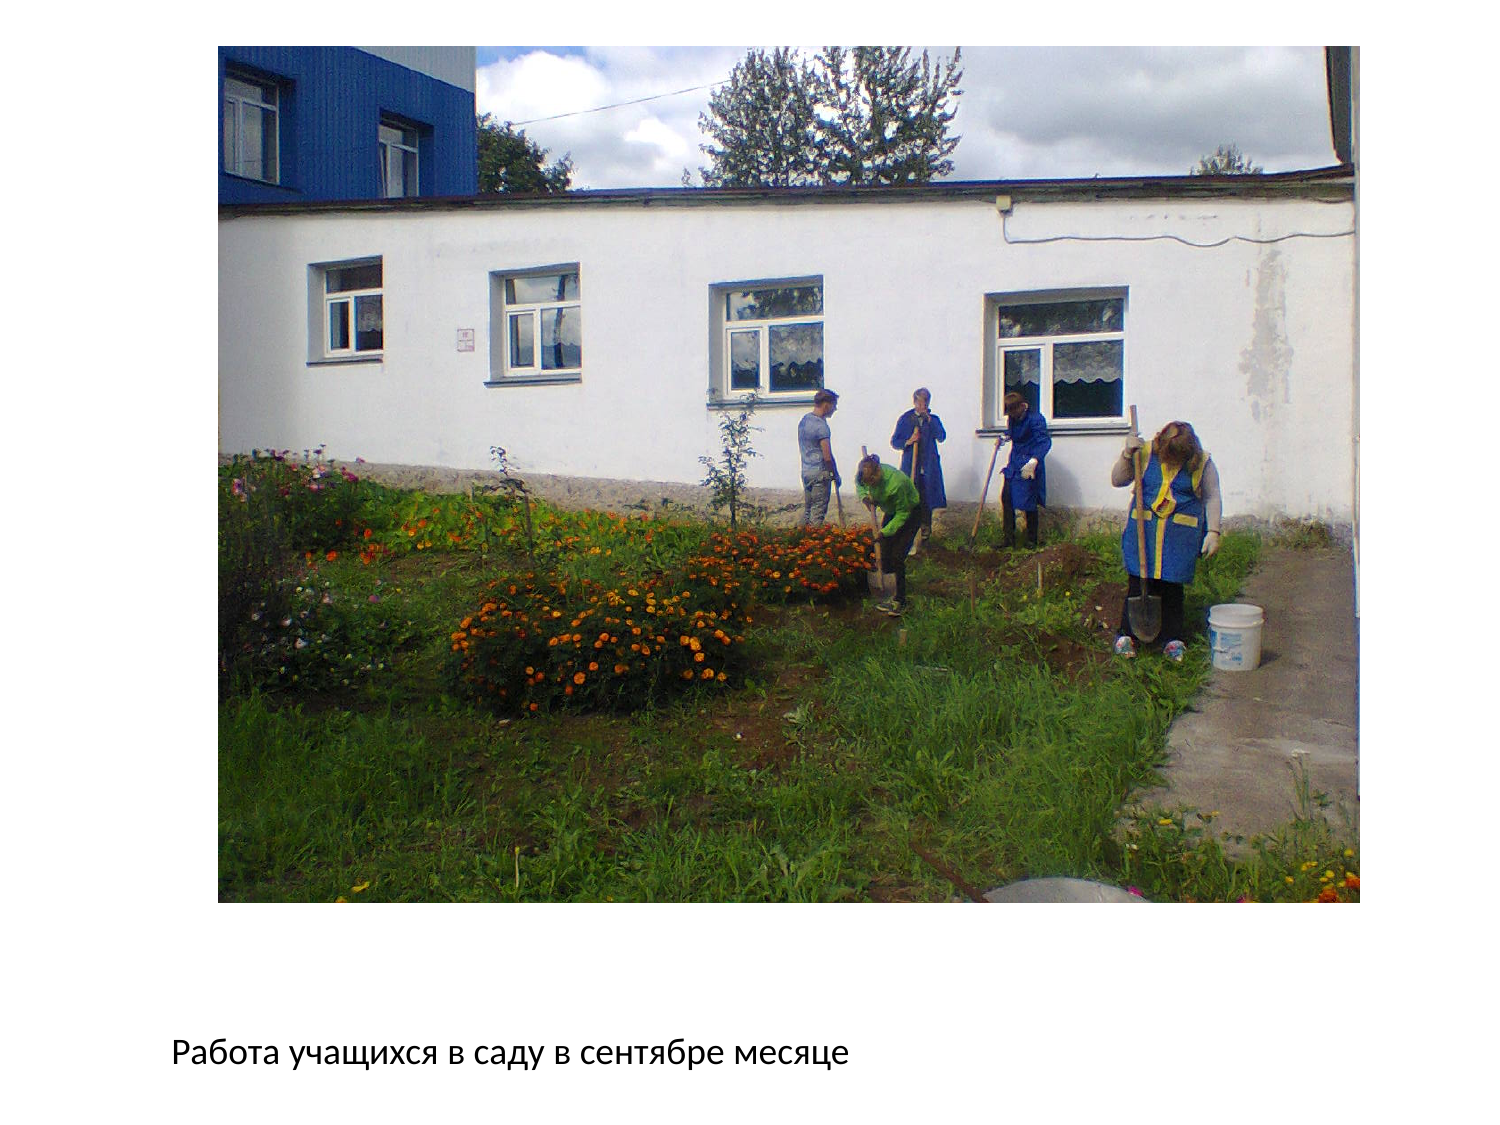

Работа учащихся в саду в сентябре месяце